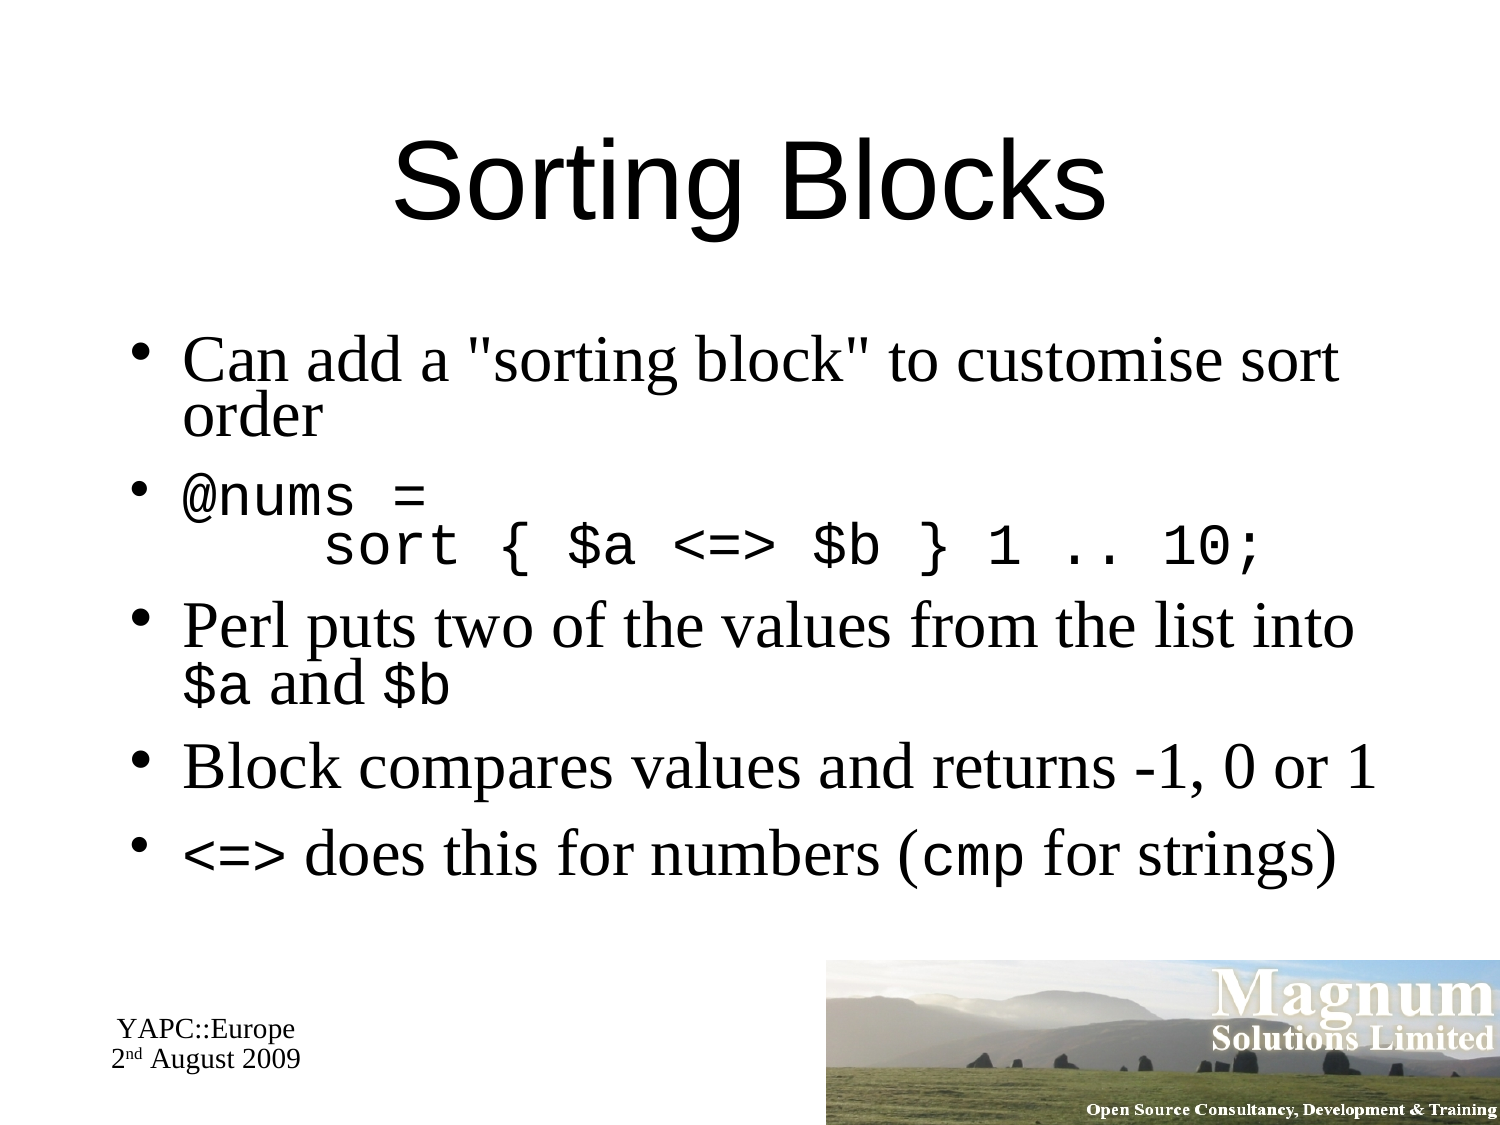

# Sorting Blocks
Can add a "sorting block" to customise sort order
@nums =
 sort { $a <=> $b } 1 .. 10;
Perl puts two of the values from the list into $a and $b
Block compares values and returns -1, 0 or 1
<=> does this for numbers (cmp for strings)
47